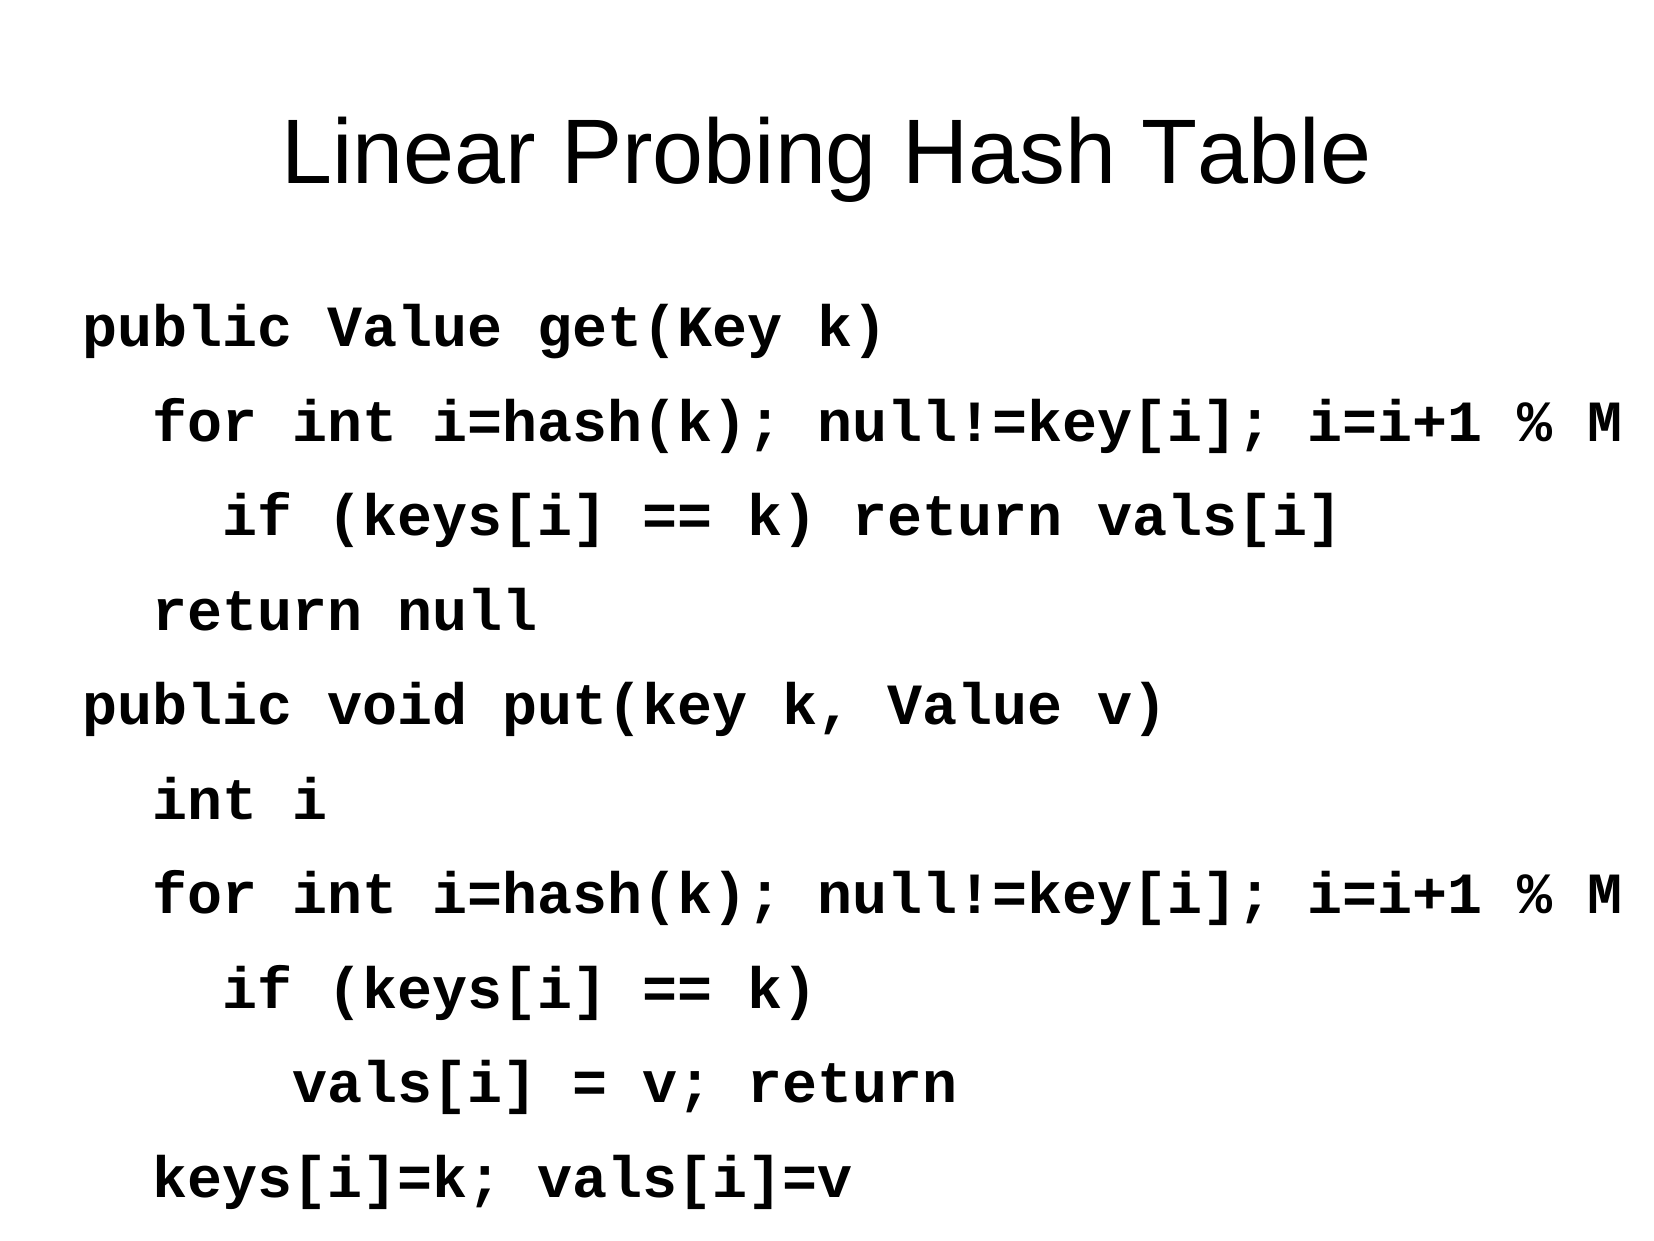

# Linear Probing Hash Table
public Value get(Key k)
 for int i=hash(k); null!=key[i]; i=i+1 % M
 if (keys[i] == k) return vals[i]
 return null
public void put(key k, Value v)
 int i
 for int i=hash(k); null!=key[i]; i=i+1 % M
 if (keys[i] == k)
 vals[i] = v; return
 keys[i]=k; vals[i]=v